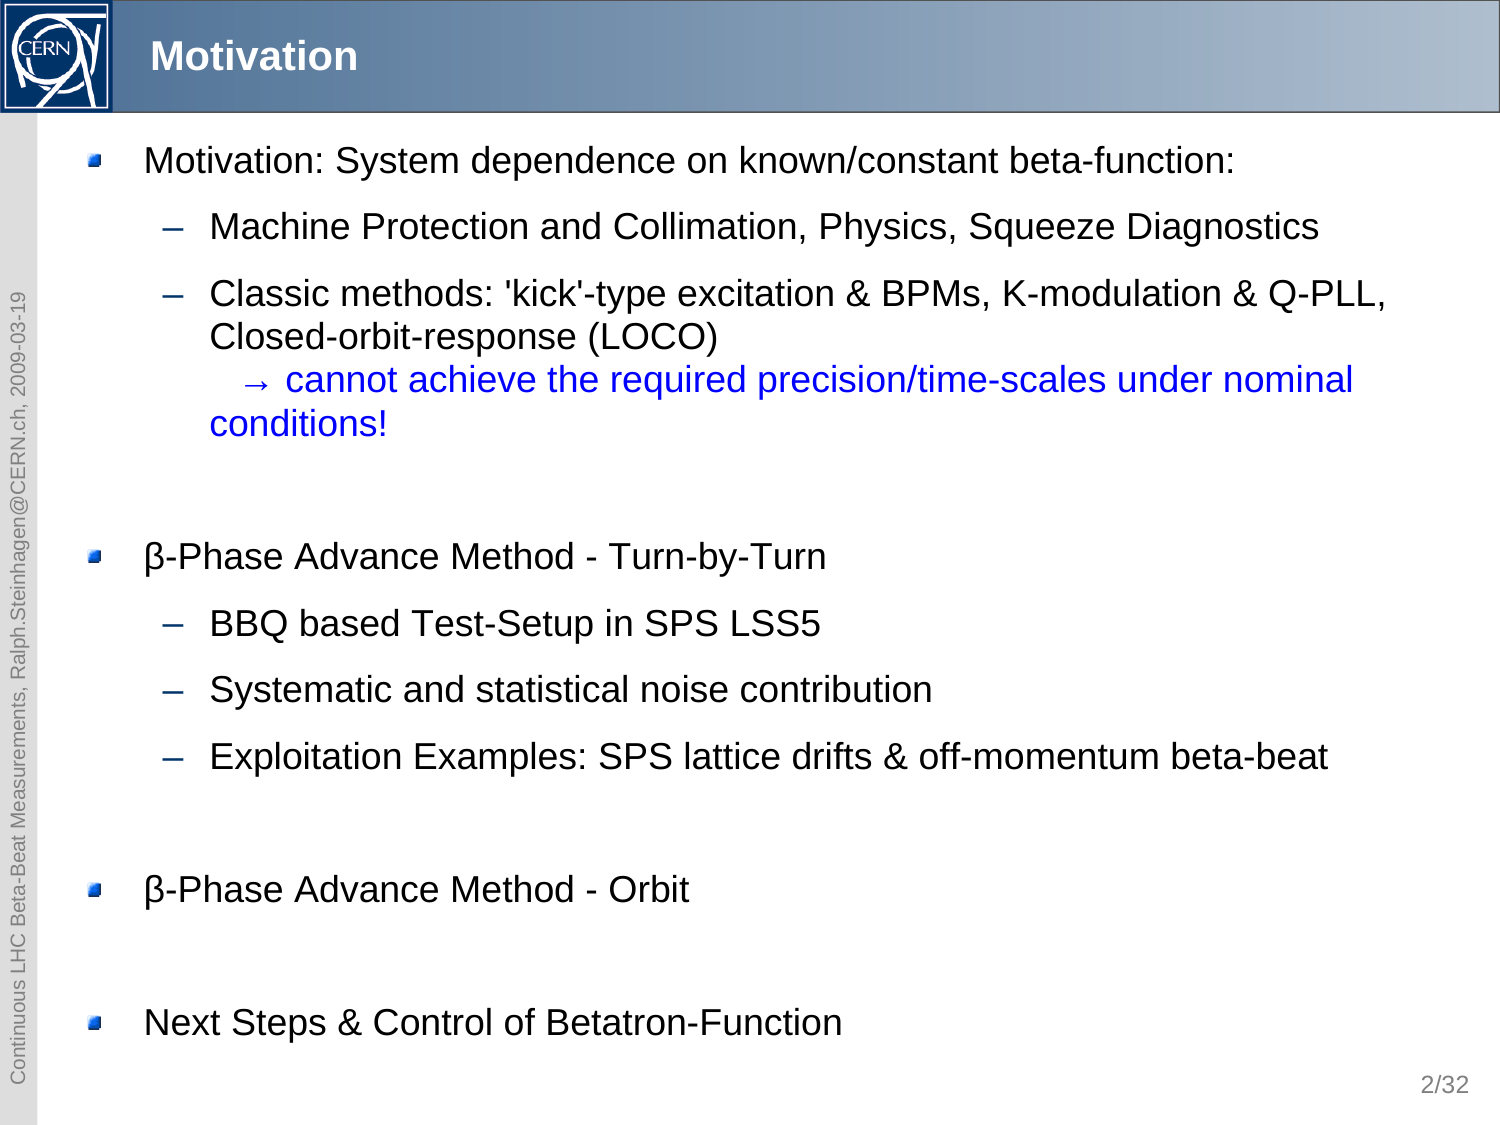

# Motivation
Motivation: System dependence on known/constant beta-function:
Machine Protection and Collimation, Physics, Squeeze Diagnostics
Classic methods: 'kick'-type excitation & BPMs, K-modulation & Q-PLL, Closed-orbit-response (LOCO) 						→ cannot achieve the required precision/time-scales under nominal conditions!
β-Phase Advance Method - Turn-by-Turn
BBQ based Test-Setup in SPS LSS5
Systematic and statistical noise contribution
Exploitation Examples: SPS lattice drifts & off-momentum beta-beat
β-Phase Advance Method - Orbit
Next Steps & Control of Betatron-Function